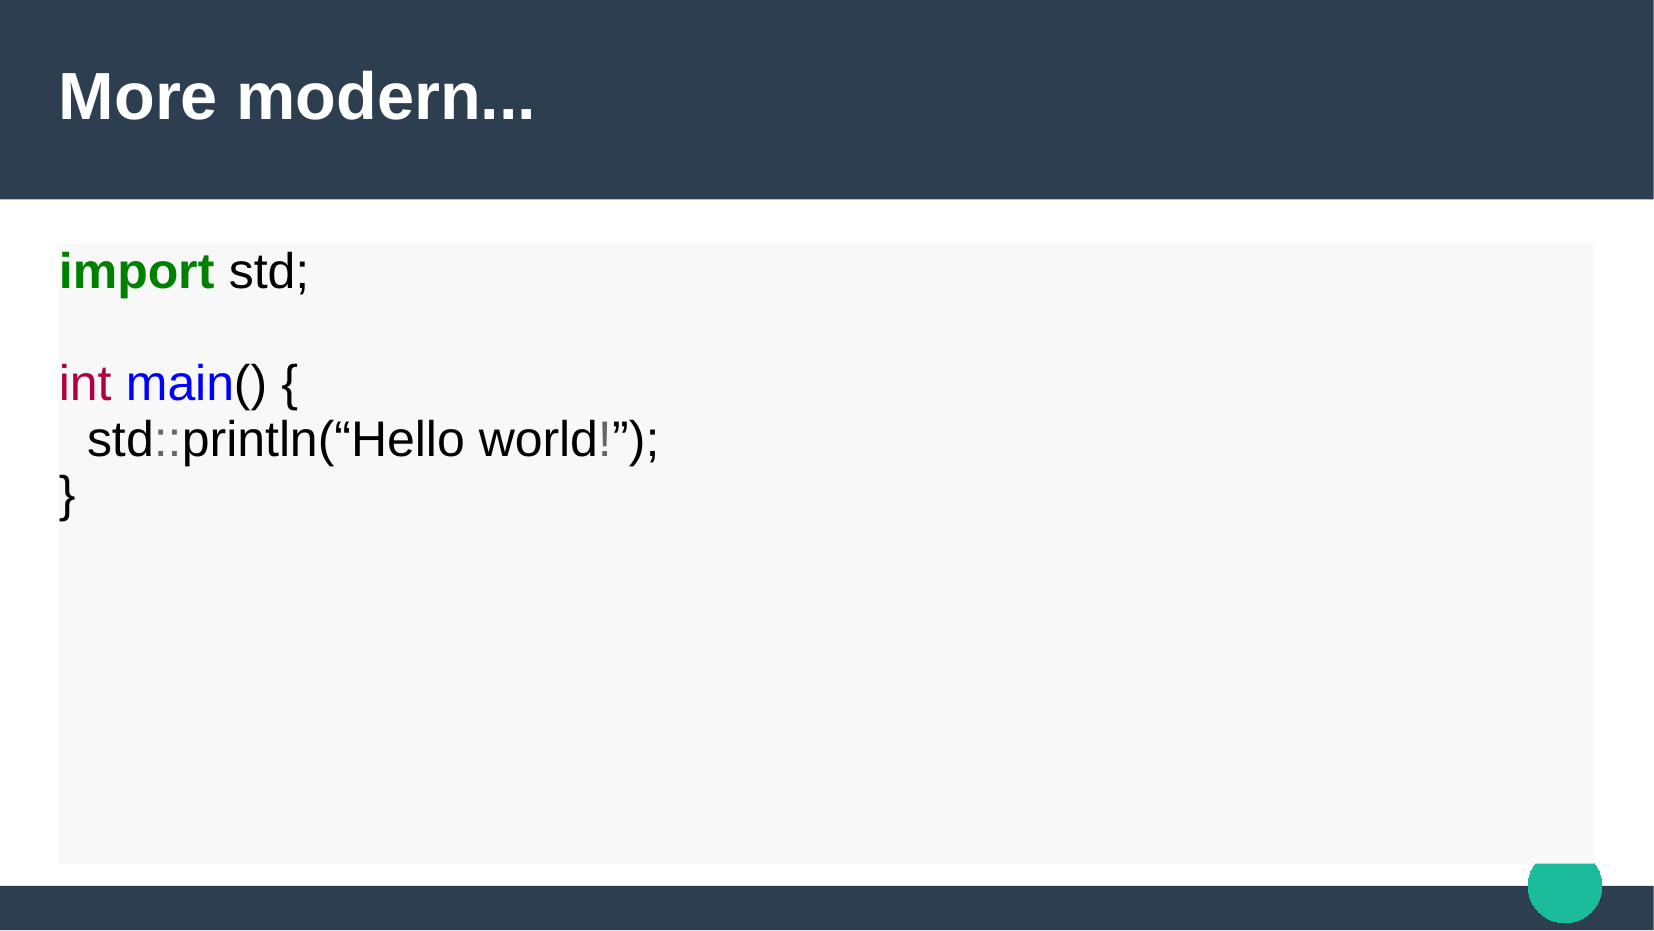

# More modern...
import std;
int main() {
 std::println(“Hello world!”);
}